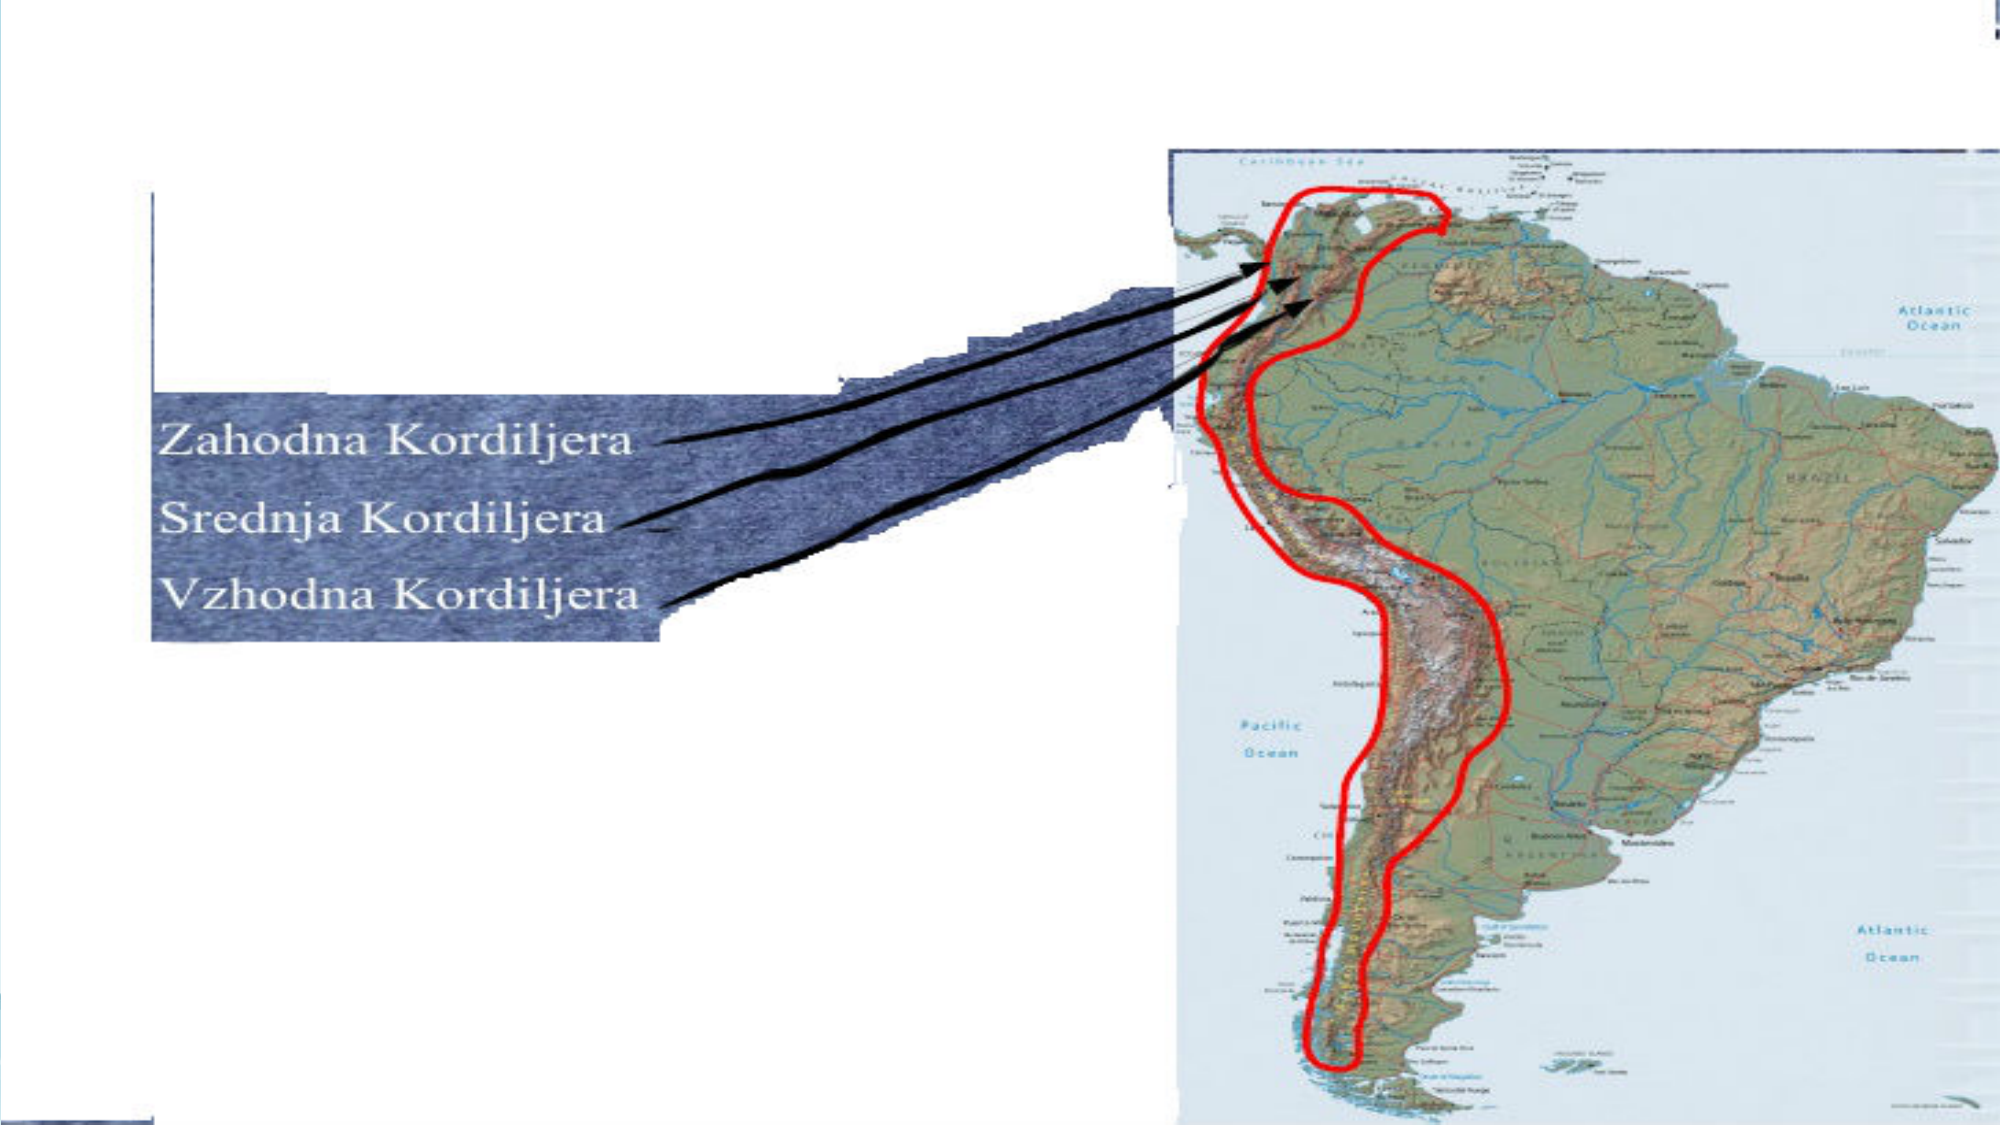

# POVRŠJE
Gorato na zahodu, nižinsko na vzhodu
Ob obali vzravnano (močvirnati del)
Andi se razdelijo na tri velike gorske verige: Zahodno, Srednjo in Vzhodno Kordiljero
V Vzhodni Kordiljeri so na območjih do 2800 m obsežne visoke planote
V Srednji Kordiljeri se dvigajo številni, delujoči ognjeniki
Vzhodno in jugovzhodno od Andov so nižavja